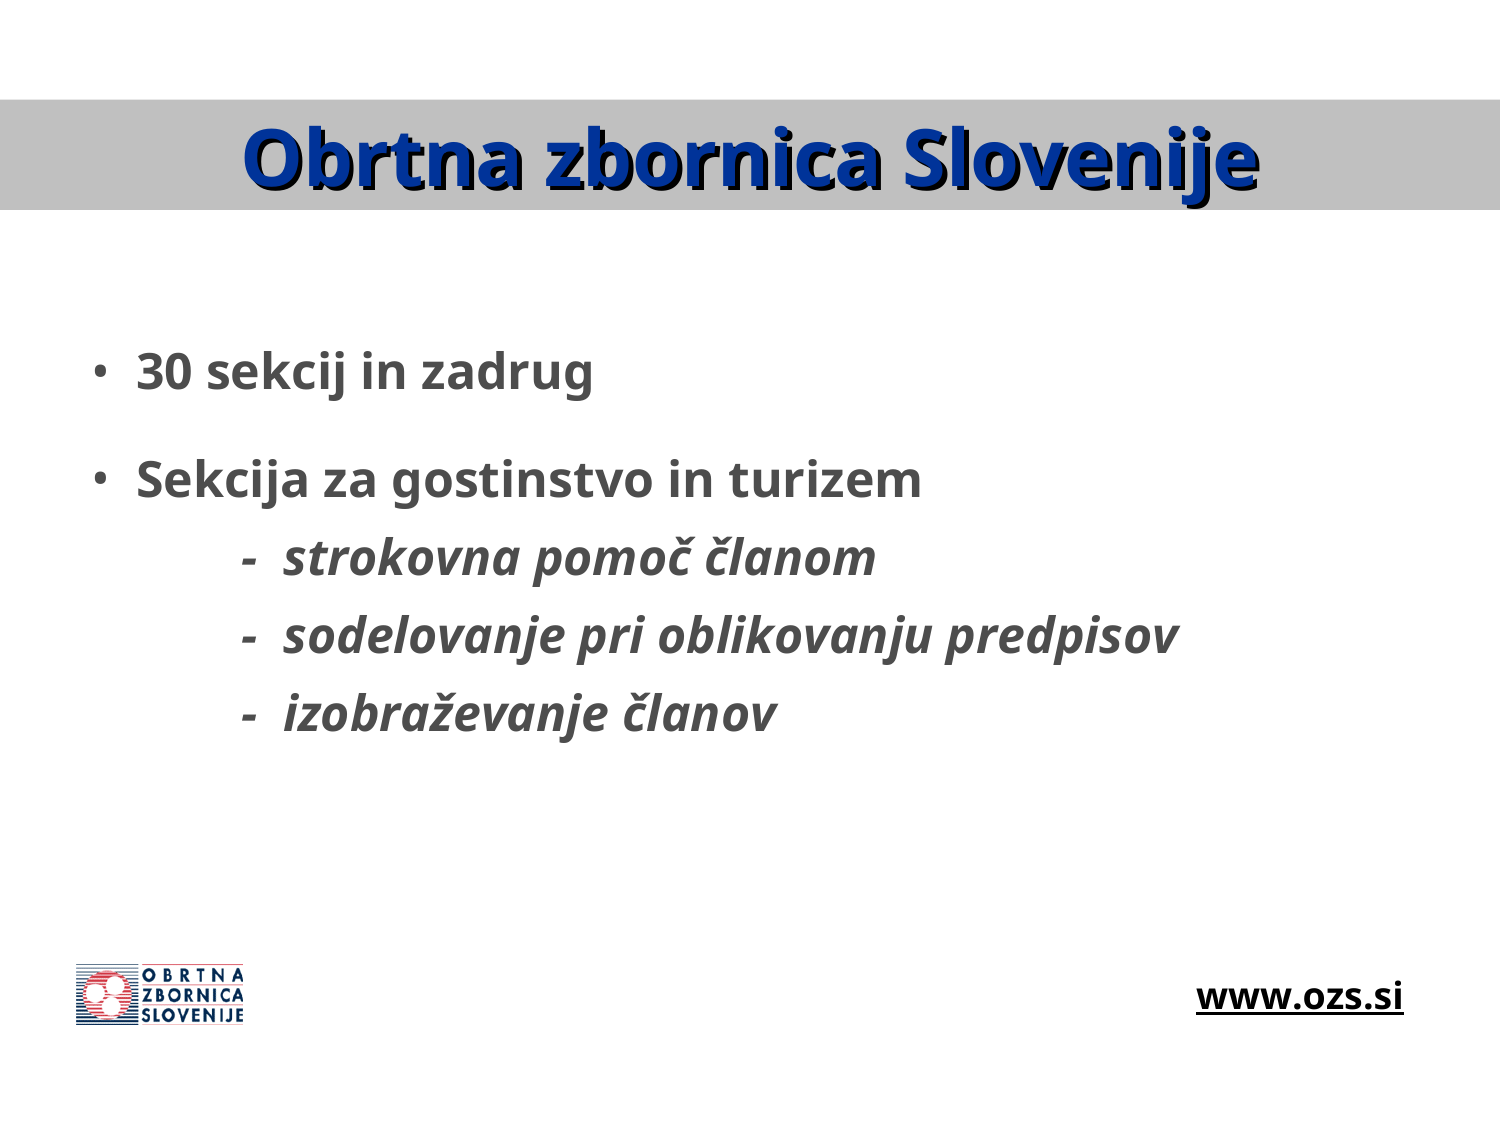

Obrtna zbornica Slovenije
 30 sekcij in zadrug
 Sekcija za gostinstvo in turizem
- strokovna pomoč članom
- sodelovanje pri oblikovanju predpisov
- izobraževanje članov
www.ozs.si